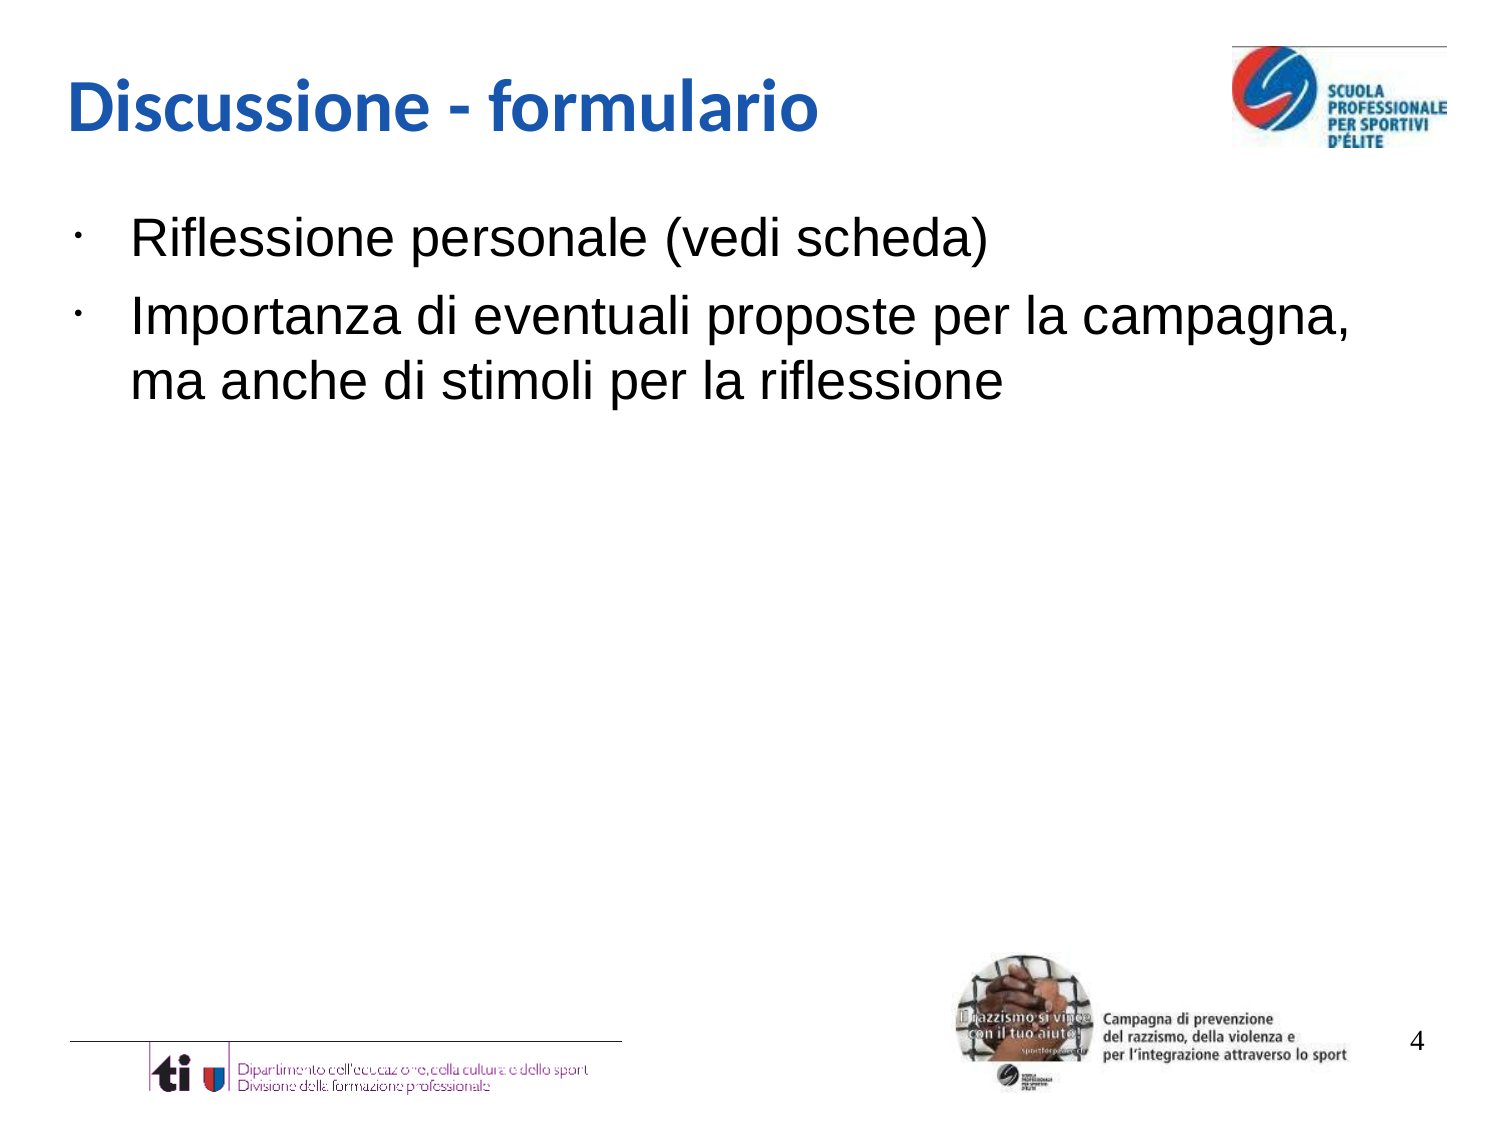

Discussione - formulario
# Riflessione personale (vedi scheda)
Importanza di eventuali proposte per la campagna, ma anche di stimoli per la riflessione
4